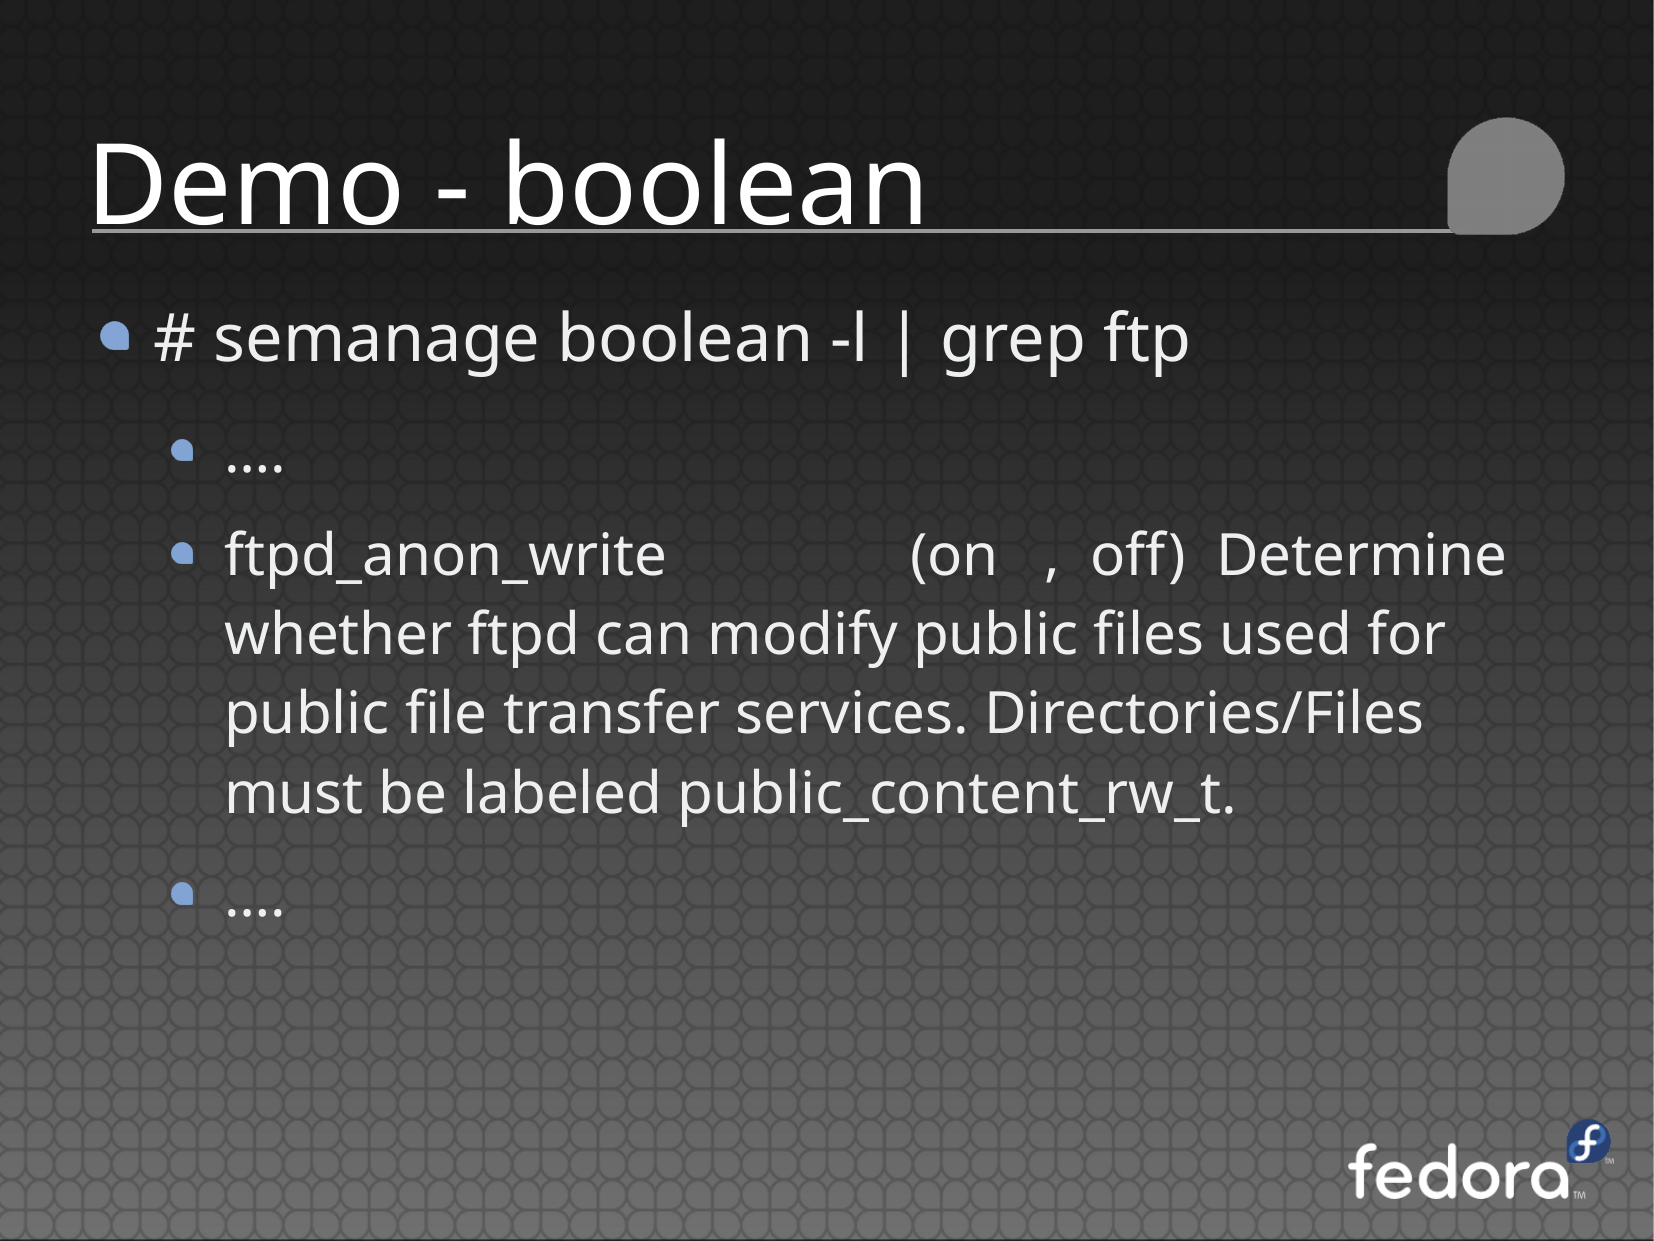

# Demo - boolean
# semanage boolean -l | grep ftp
….
ftpd_anon_write (on , off) Determine whether ftpd can modify public files used for public file transfer services. Directories/Files must be labeled public_content_rw_t.
….